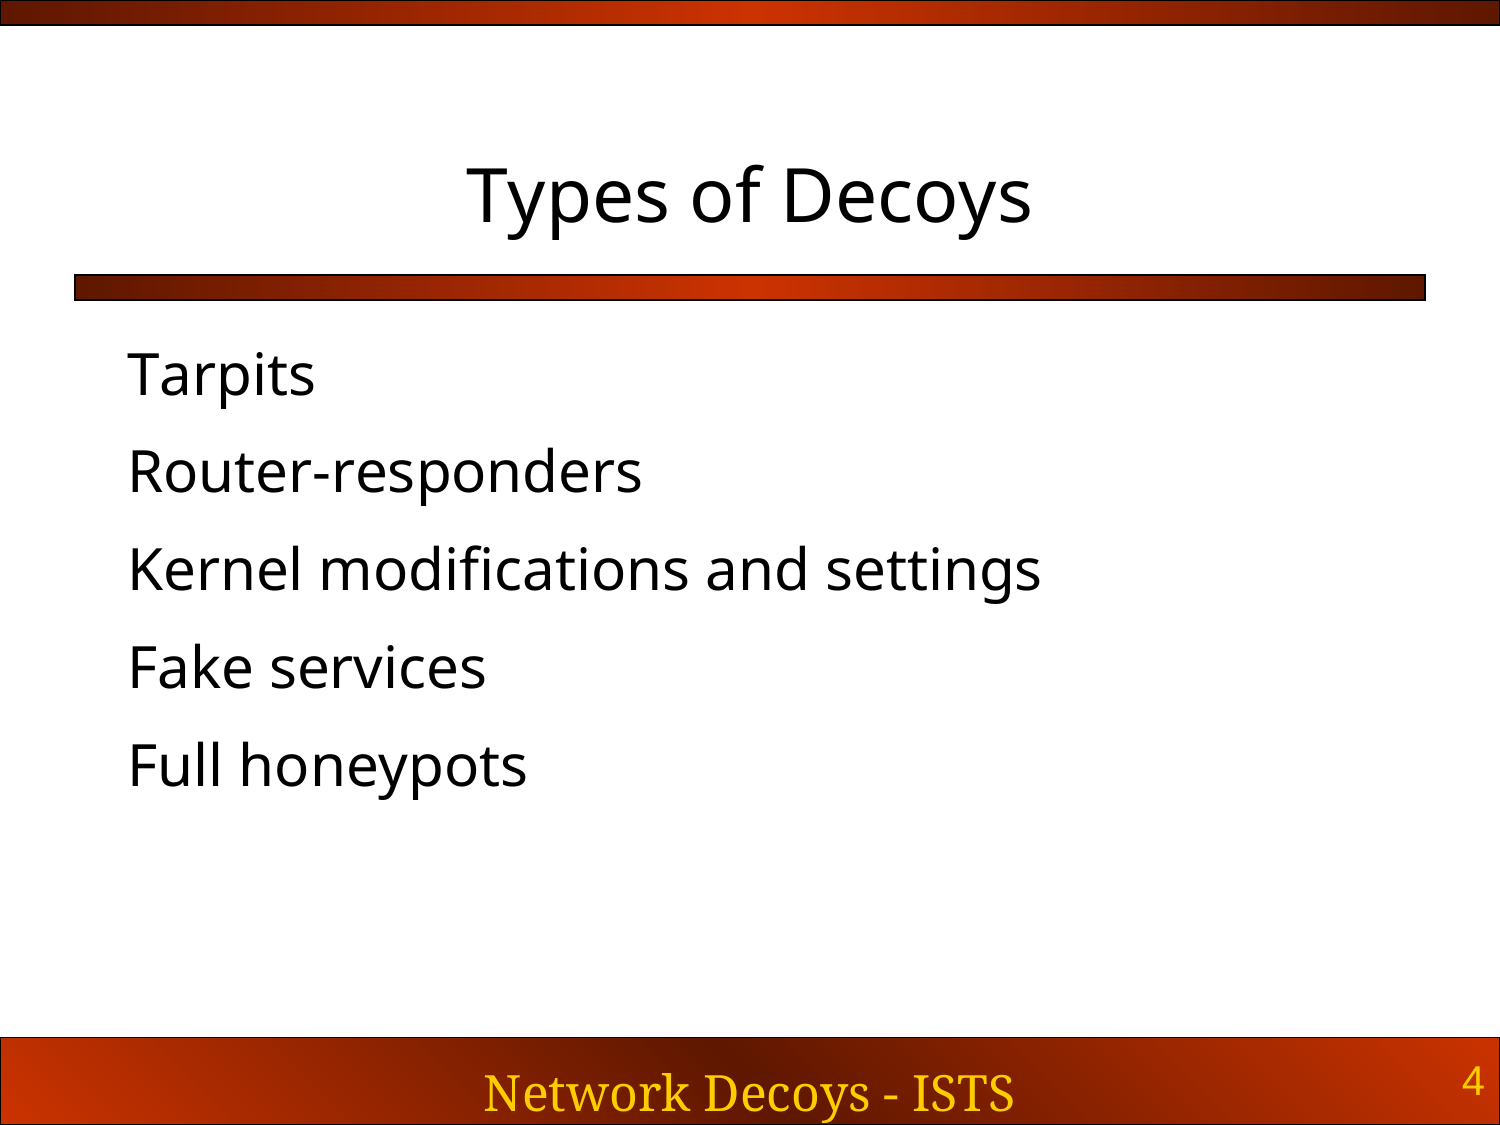

# Types of Decoys
Tarpits
Router-responders
Kernel modifications and settings
Fake services
Full honeypots